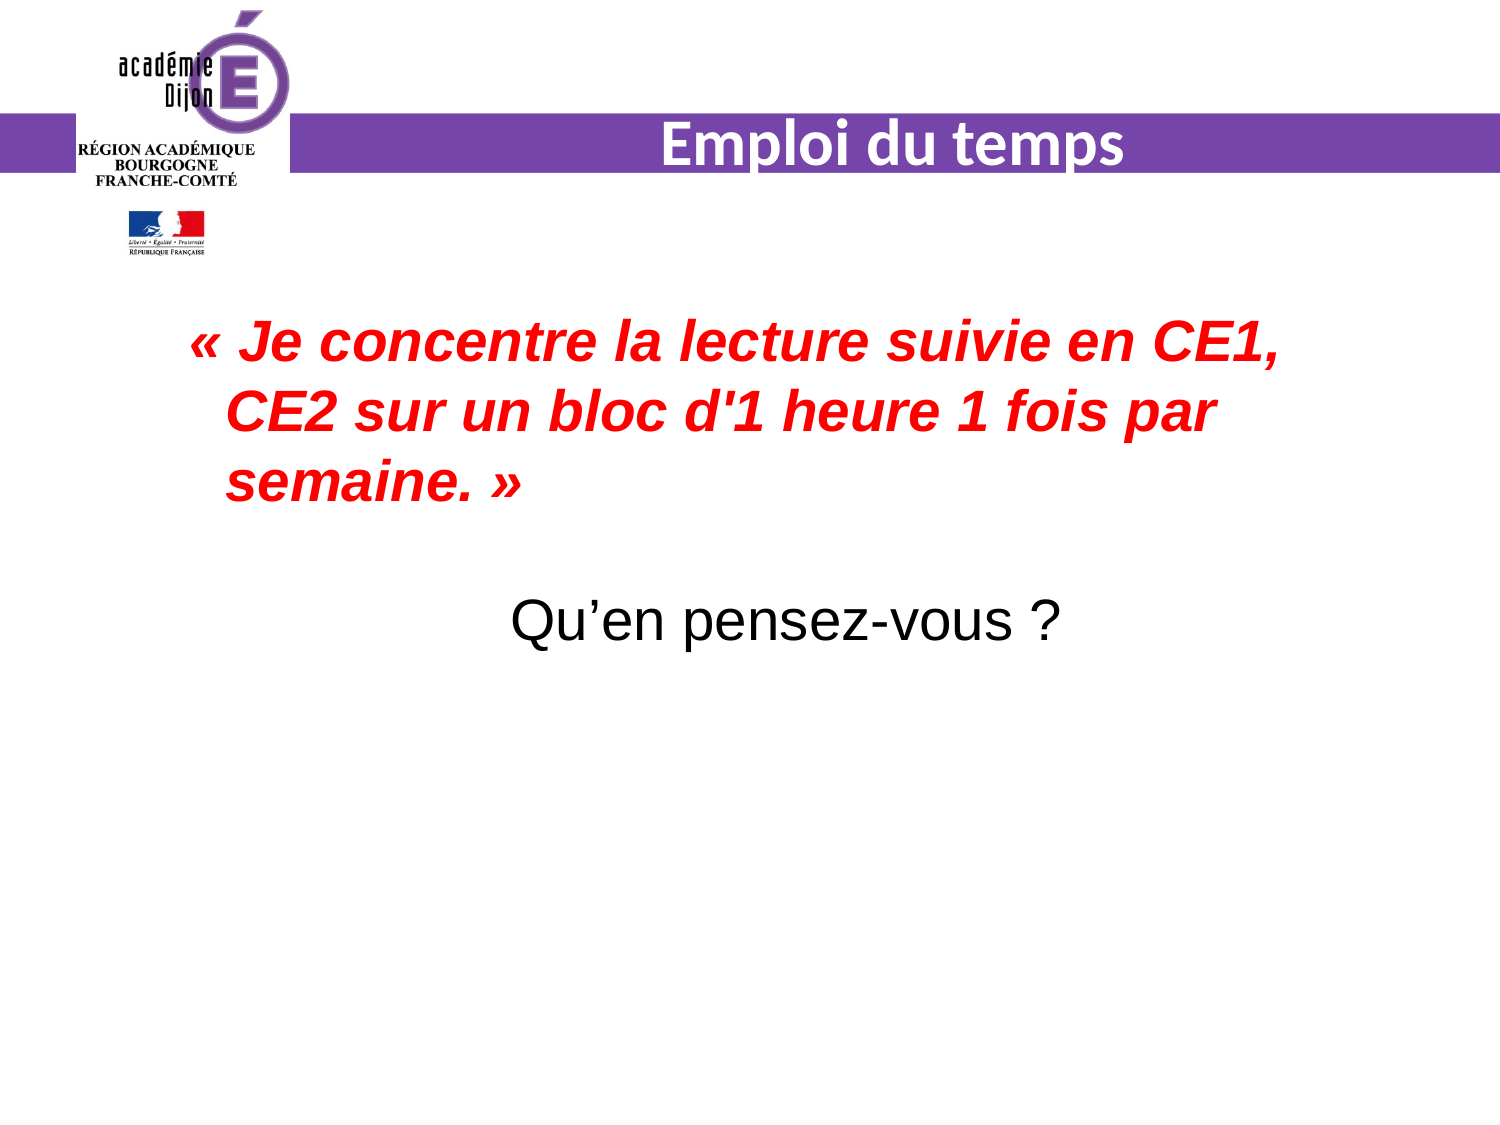

# Emploi du temps
« Je concentre la lecture suivie en CE1, CE2 sur un bloc d'1 heure 1 fois par semaine. »
Qu’en pensez-vous ?